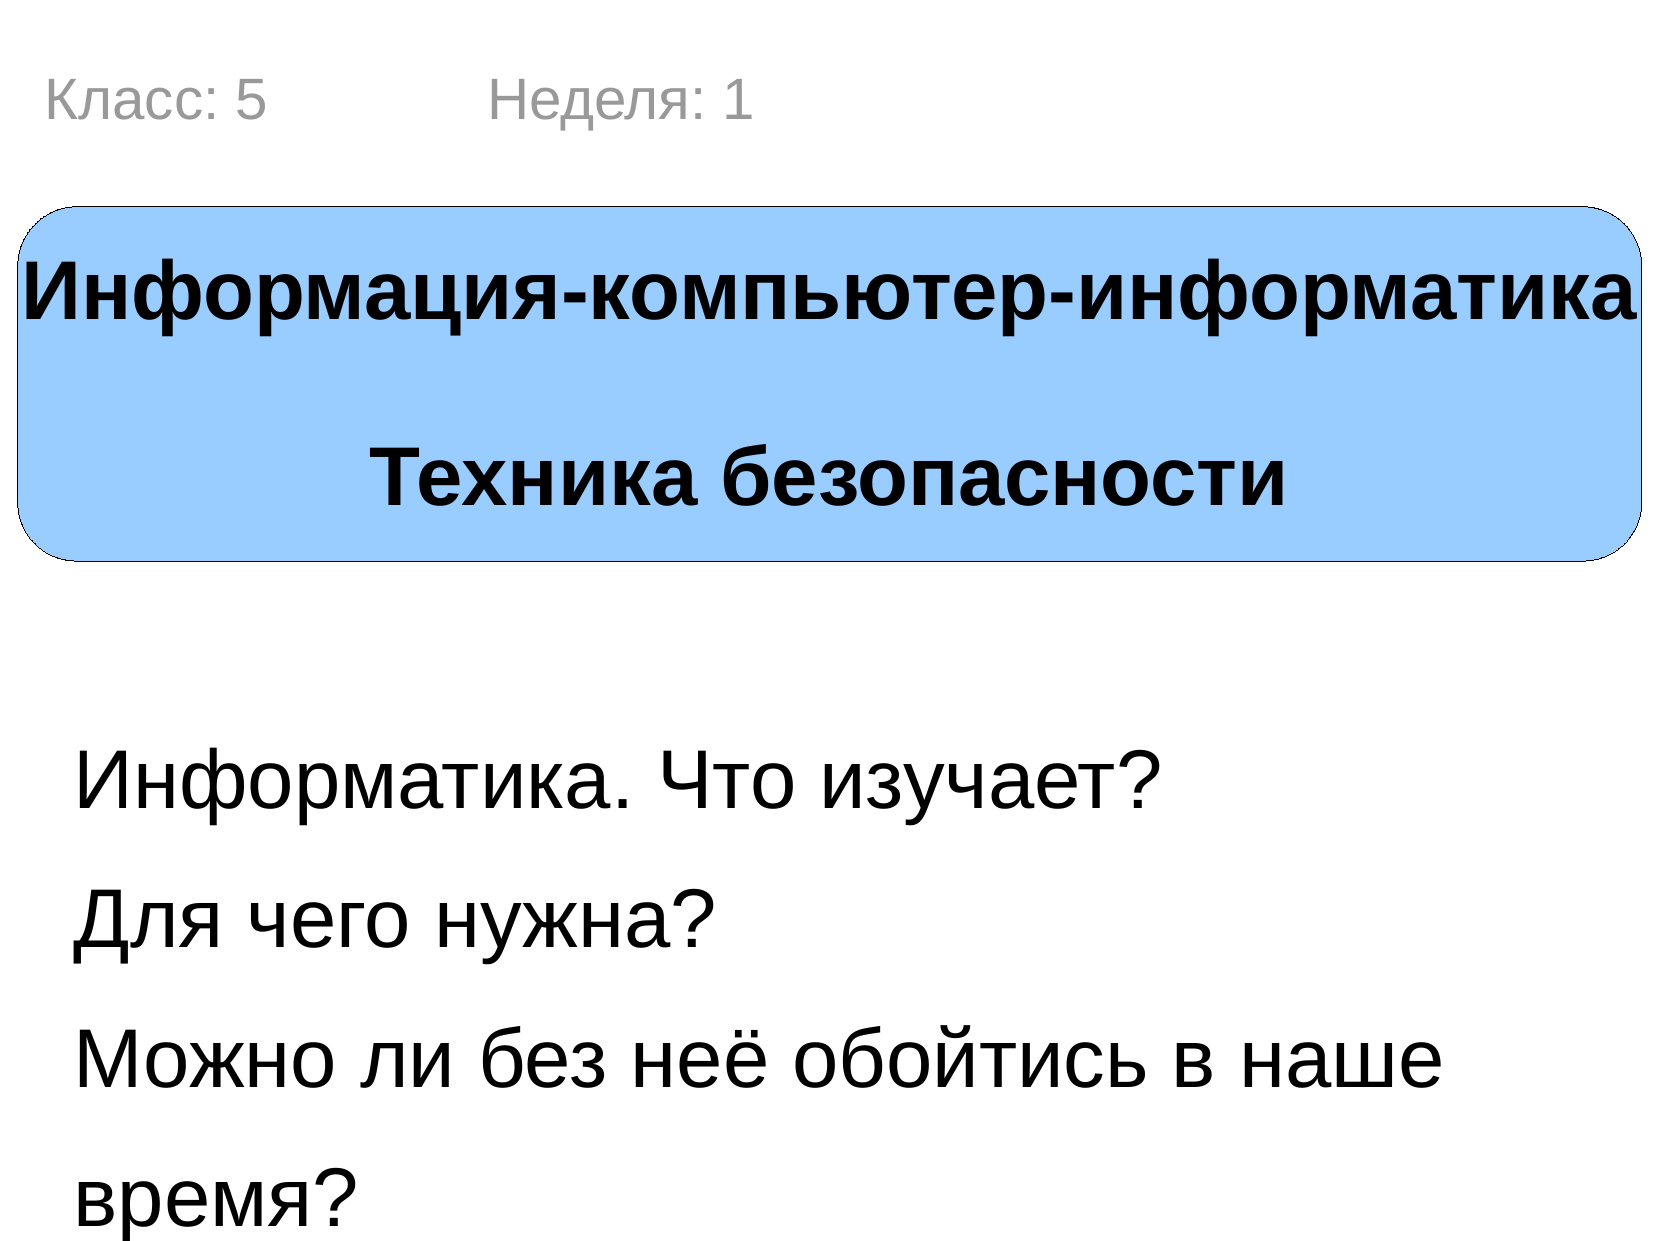

Класс: 5			Неделя: 1
Информация-компьютер-информатика
Техника безопасности
Информатика. Что изучает?
Для чего нужна?
Можно ли без неё обойтись в наше время?